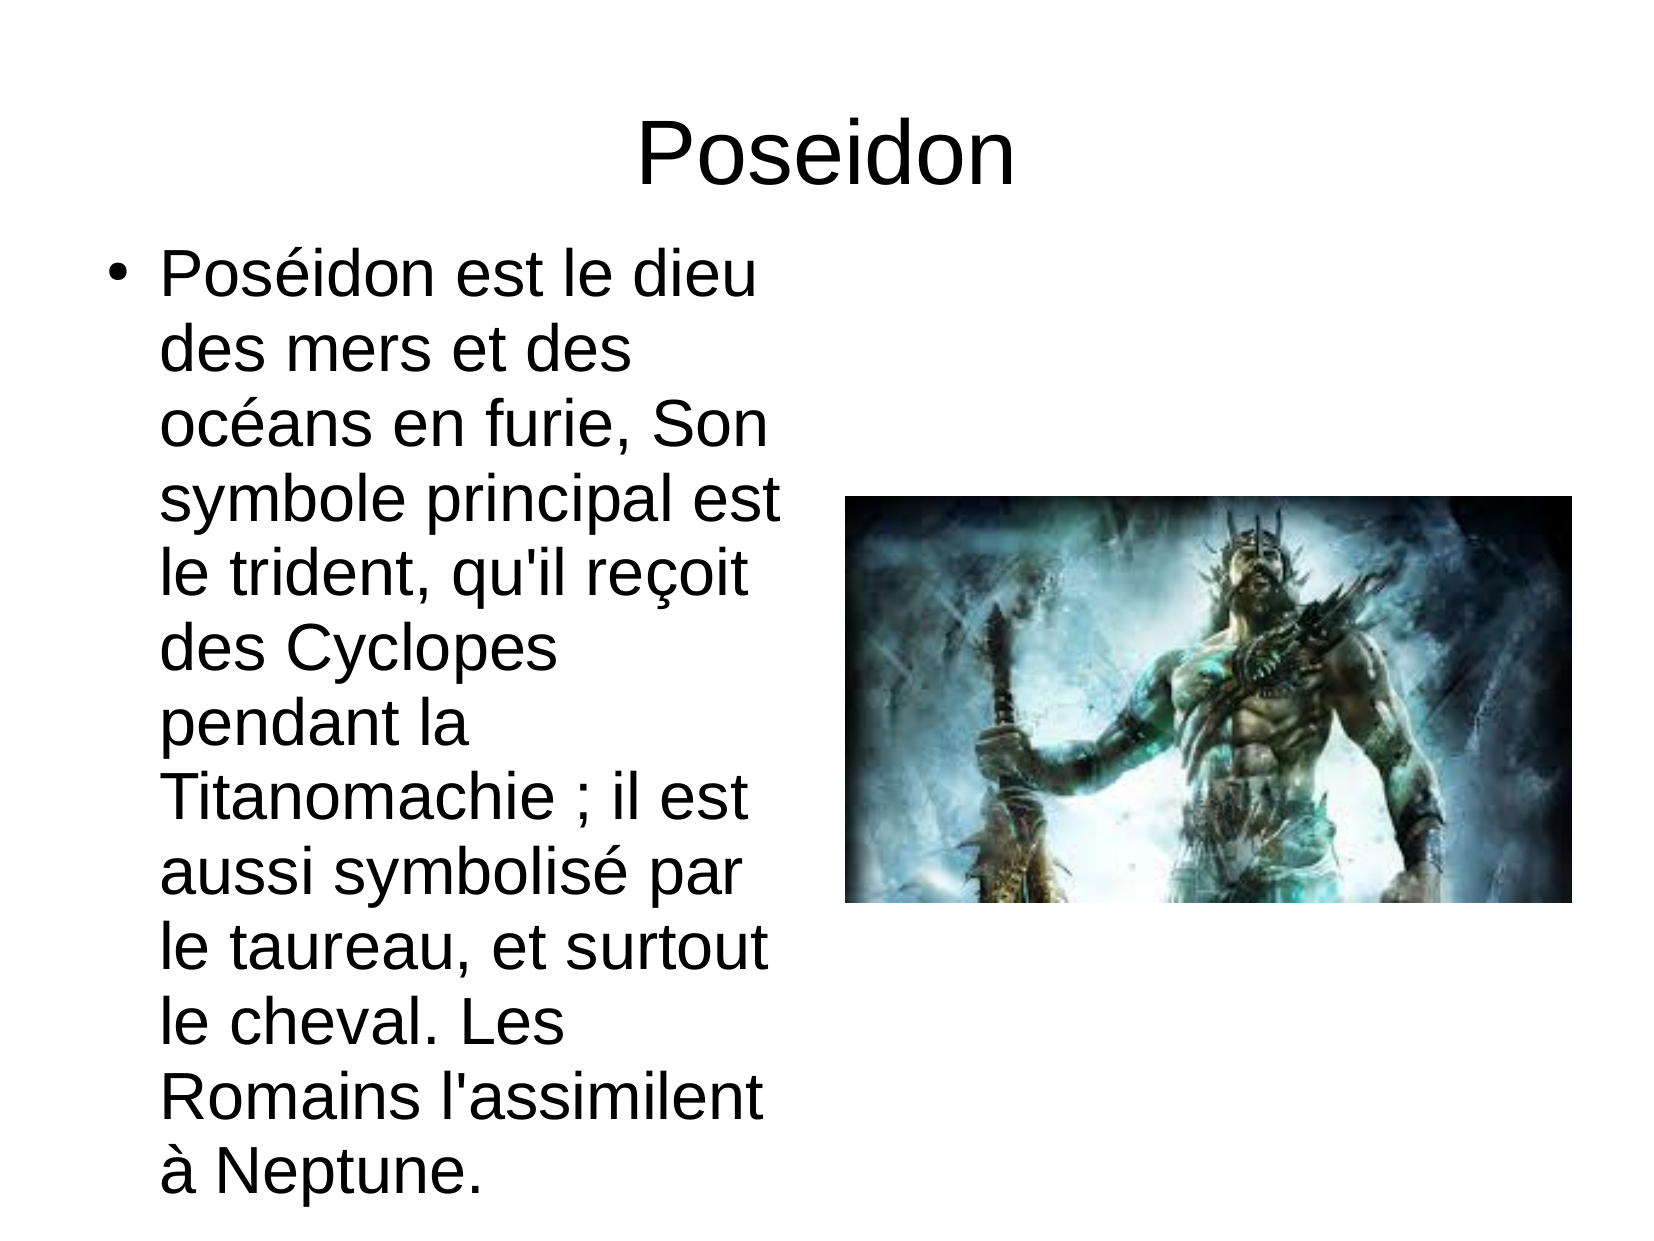

# Poseidon
Poséidon est le dieu des mers et des océans en furie, Son symbole principal est le trident, qu'il reçoit des Cyclopes pendant la Titanomachie ; il est aussi symbolisé par le taureau, et surtout le cheval. Les Romains l'assimilent à Neptune.